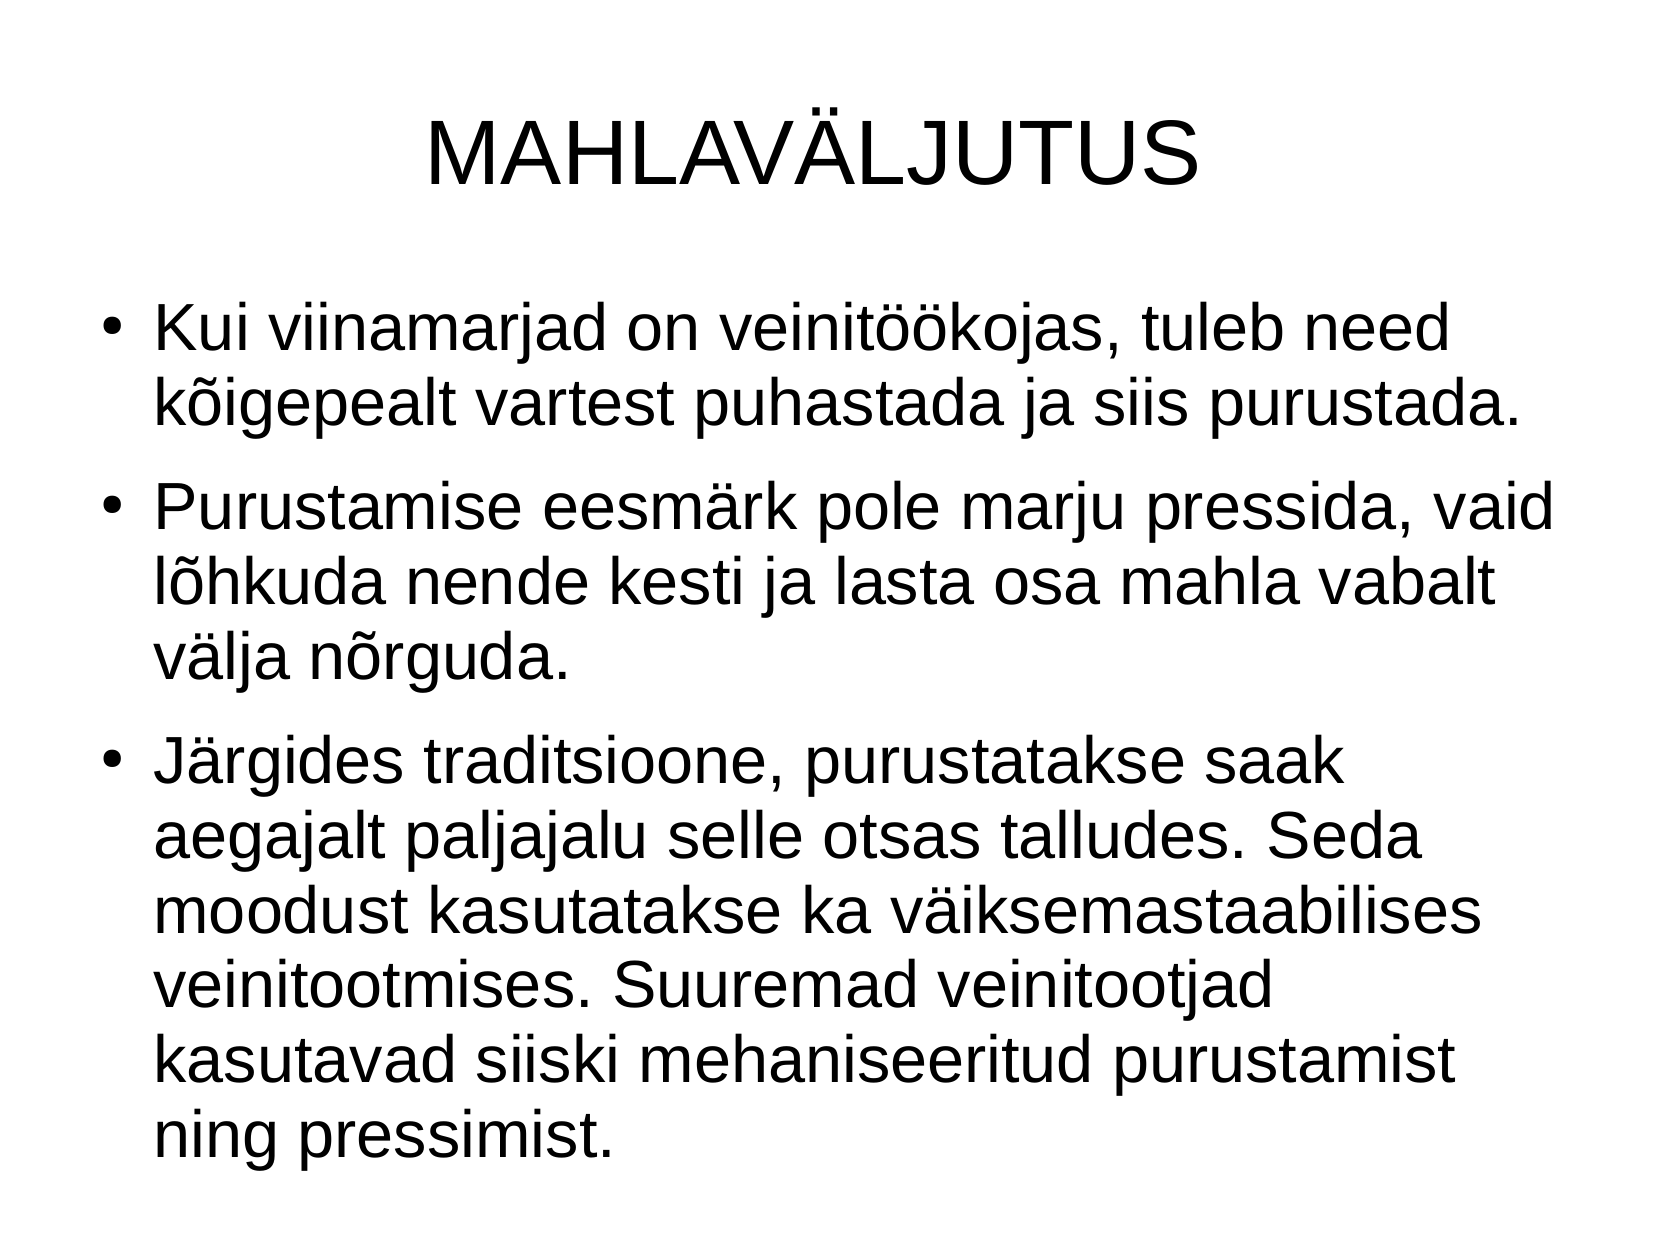

# MAHLAVÄLJUTUS
Kui viinamarjad on veinitöökojas, tuleb need kõigepealt vartest puhastada ja siis purustada.
Purustamise eesmärk pole marju pressida, vaid lõhkuda nende kesti ja lasta osa mahla vabalt välja nõrguda.
Järgides traditsioone, purustatakse saak aegajalt paljajalu selle otsas talludes. Seda moodust kasutatakse ka väiksemastaabilises veinitootmises. Suuremad veinitootjad kasutavad siiski mehaniseeritud purustamist ning pressimist.